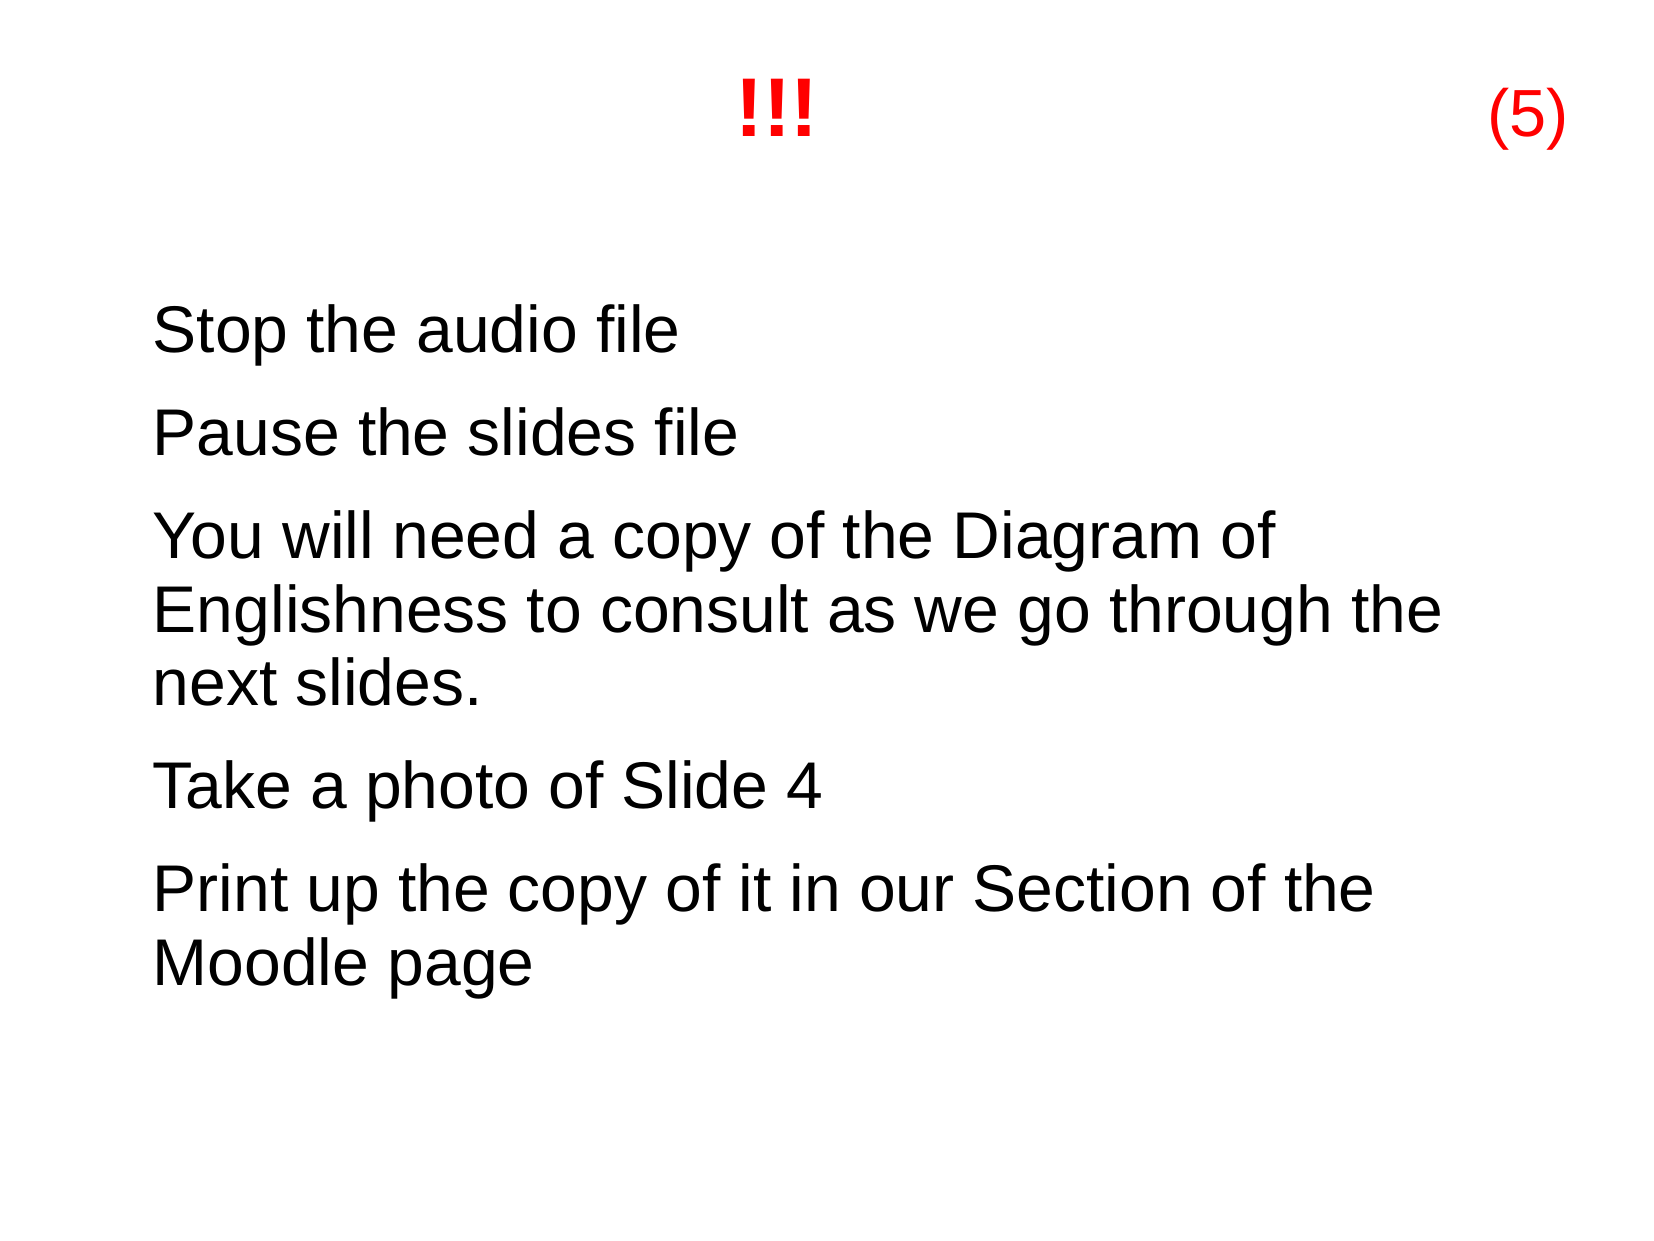

# !!! (5)
Stop the audio file
Pause the slides file
You will need a copy of the Diagram of Englishness to consult as we go through the next slides.
Take a photo of Slide 4
Print up the copy of it in our Section of the Moodle page